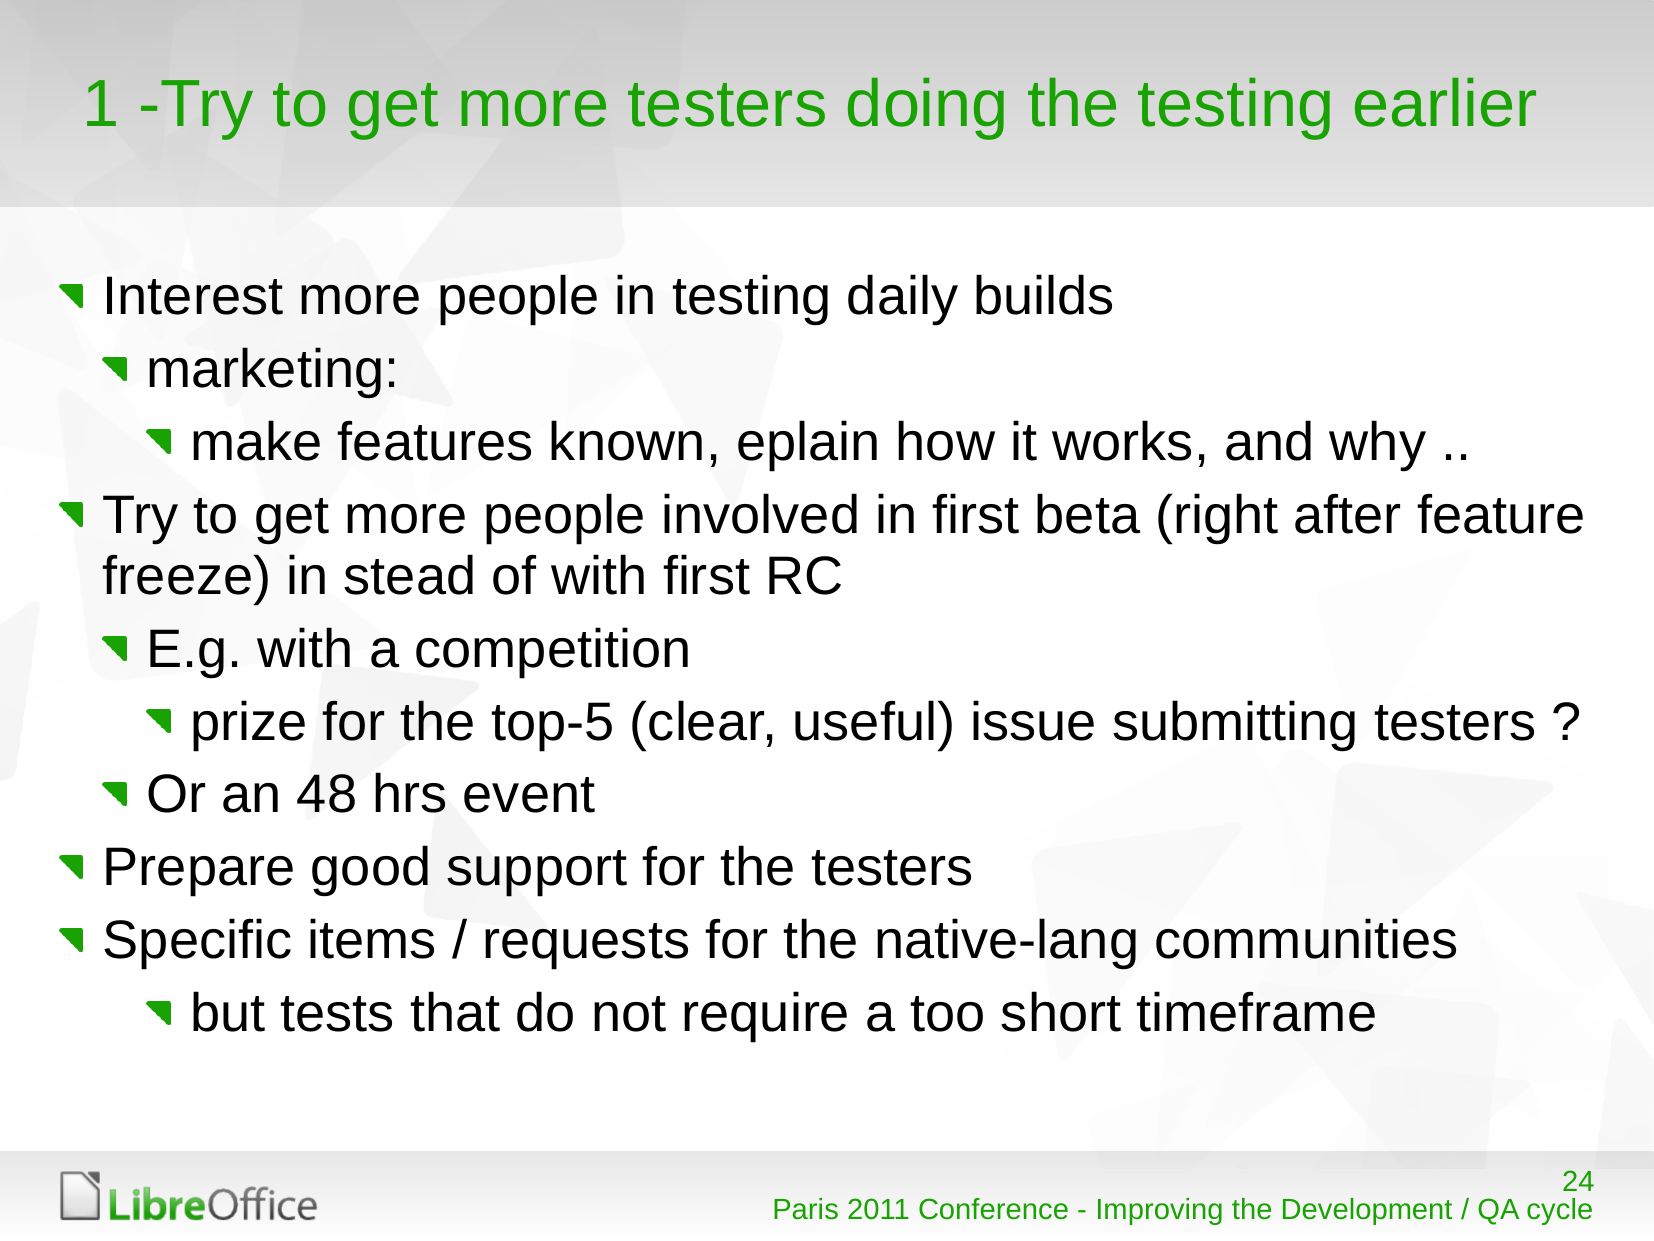

# 1 -Try to get more testers doing the testing earlier
Interest more people in testing daily builds
marketing:
make features known, eplain how it works, and why ..
Try to get more people involved in first beta (right after feature freeze) in stead of with first RC
E.g. with a competition
prize for the top-5 (clear, useful) issue submitting testers ?
Or an 48 hrs event
Prepare good support for the testers
Specific items / requests for the native-lang communities
but tests that do not require a too short timeframe
24
Paris 2011 Conference - Improving the Development / QA cycle